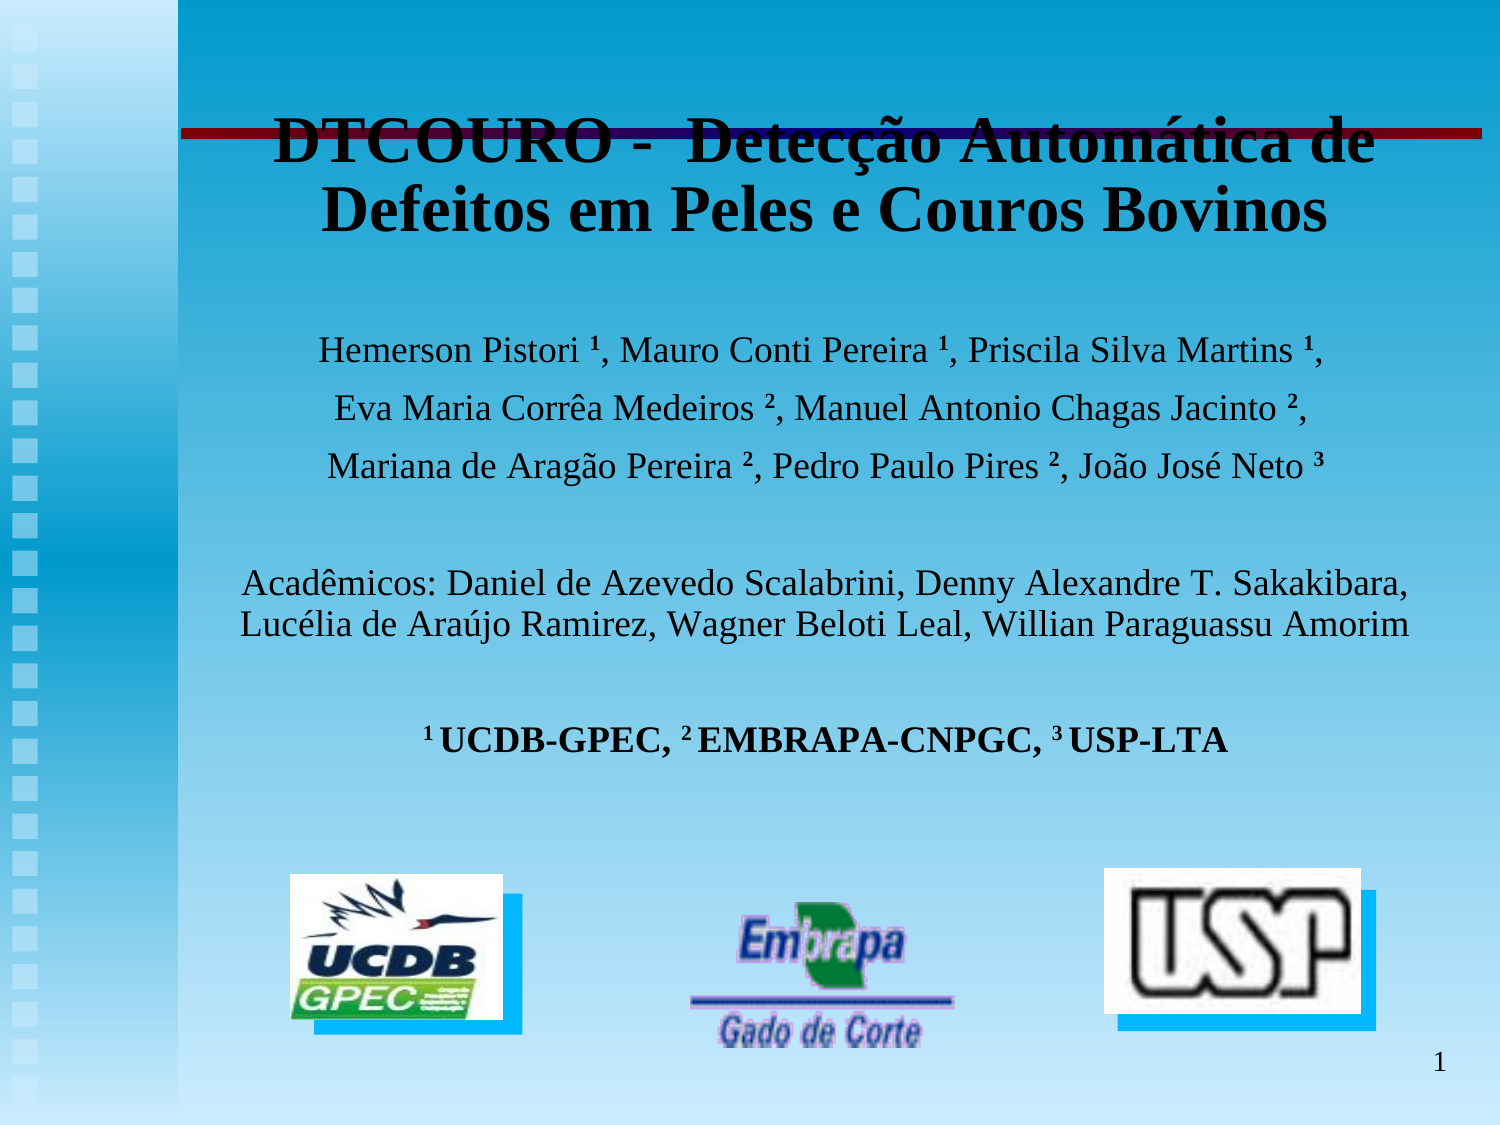

# DTCOURO - Detecção Automática de Defeitos em Peles e Couros Bovinos
Hemerson Pistori 1, Mauro Conti Pereira 1, Priscila Silva Martins 1,
Eva Maria Corrêa Medeiros 2, Manuel Antonio Chagas Jacinto 2,
Mariana de Aragão Pereira 2, Pedro Paulo Pires 2, João José Neto 3
Acadêmicos: Daniel de Azevedo Scalabrini, Denny Alexandre T. Sakakibara, Lucélia de Araújo Ramirez, Wagner Beloti Leal, Willian Paraguassu Amorim
1 UCDB-GPEC, 2 EMBRAPA-CNPGC, 3 USP-LTA